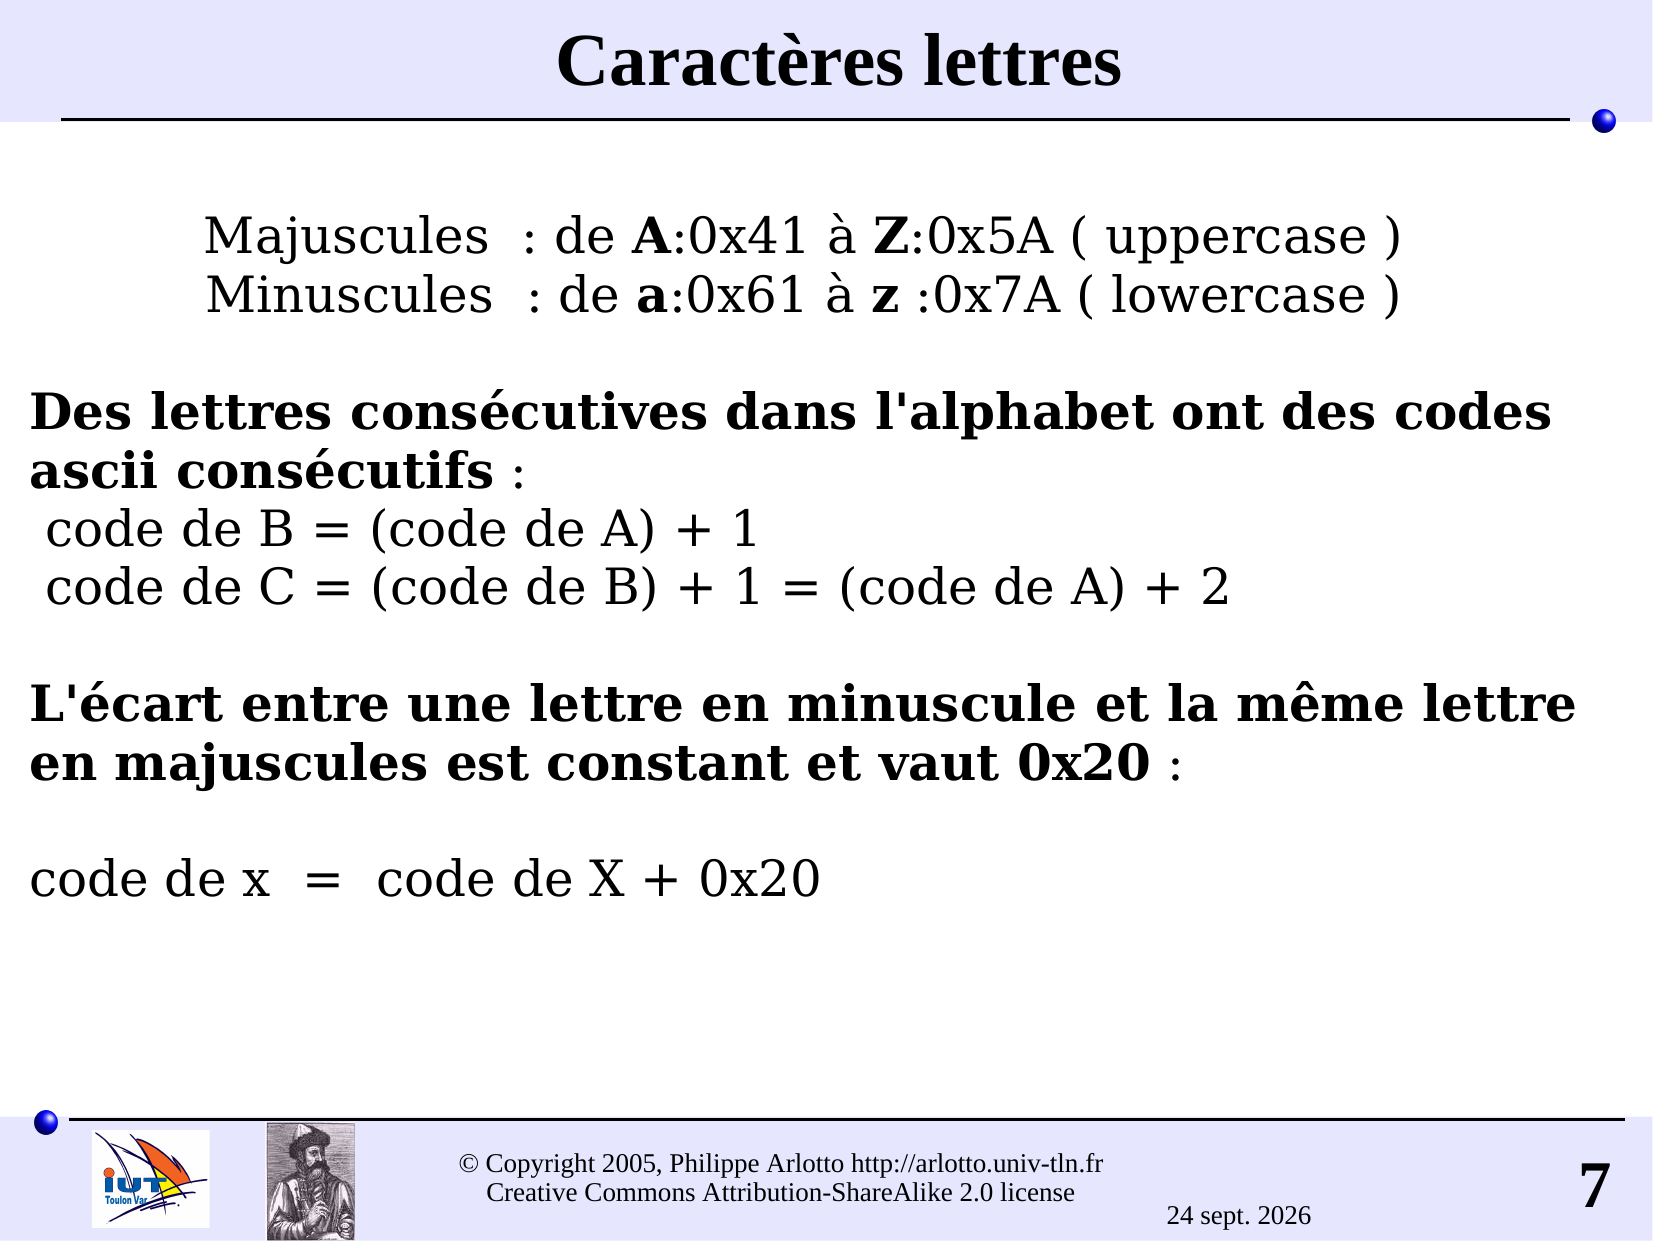

# Caractères lettres
Majuscules : de A:0x41 à Z:0x5A ( uppercase )
Minuscules : de a:0x61 à z :0x7A ( lowercase )
Des lettres consécutives dans l'alphabet ont des codes
ascii consécutifs :
 code de B = (code de A) + 1
 code de C = (code de B) + 1 = (code de A) + 2
L'écart entre une lettre en minuscule et la même lettre
en majuscules est constant et vaut 0x20 :
code de x = code de X + 0x20